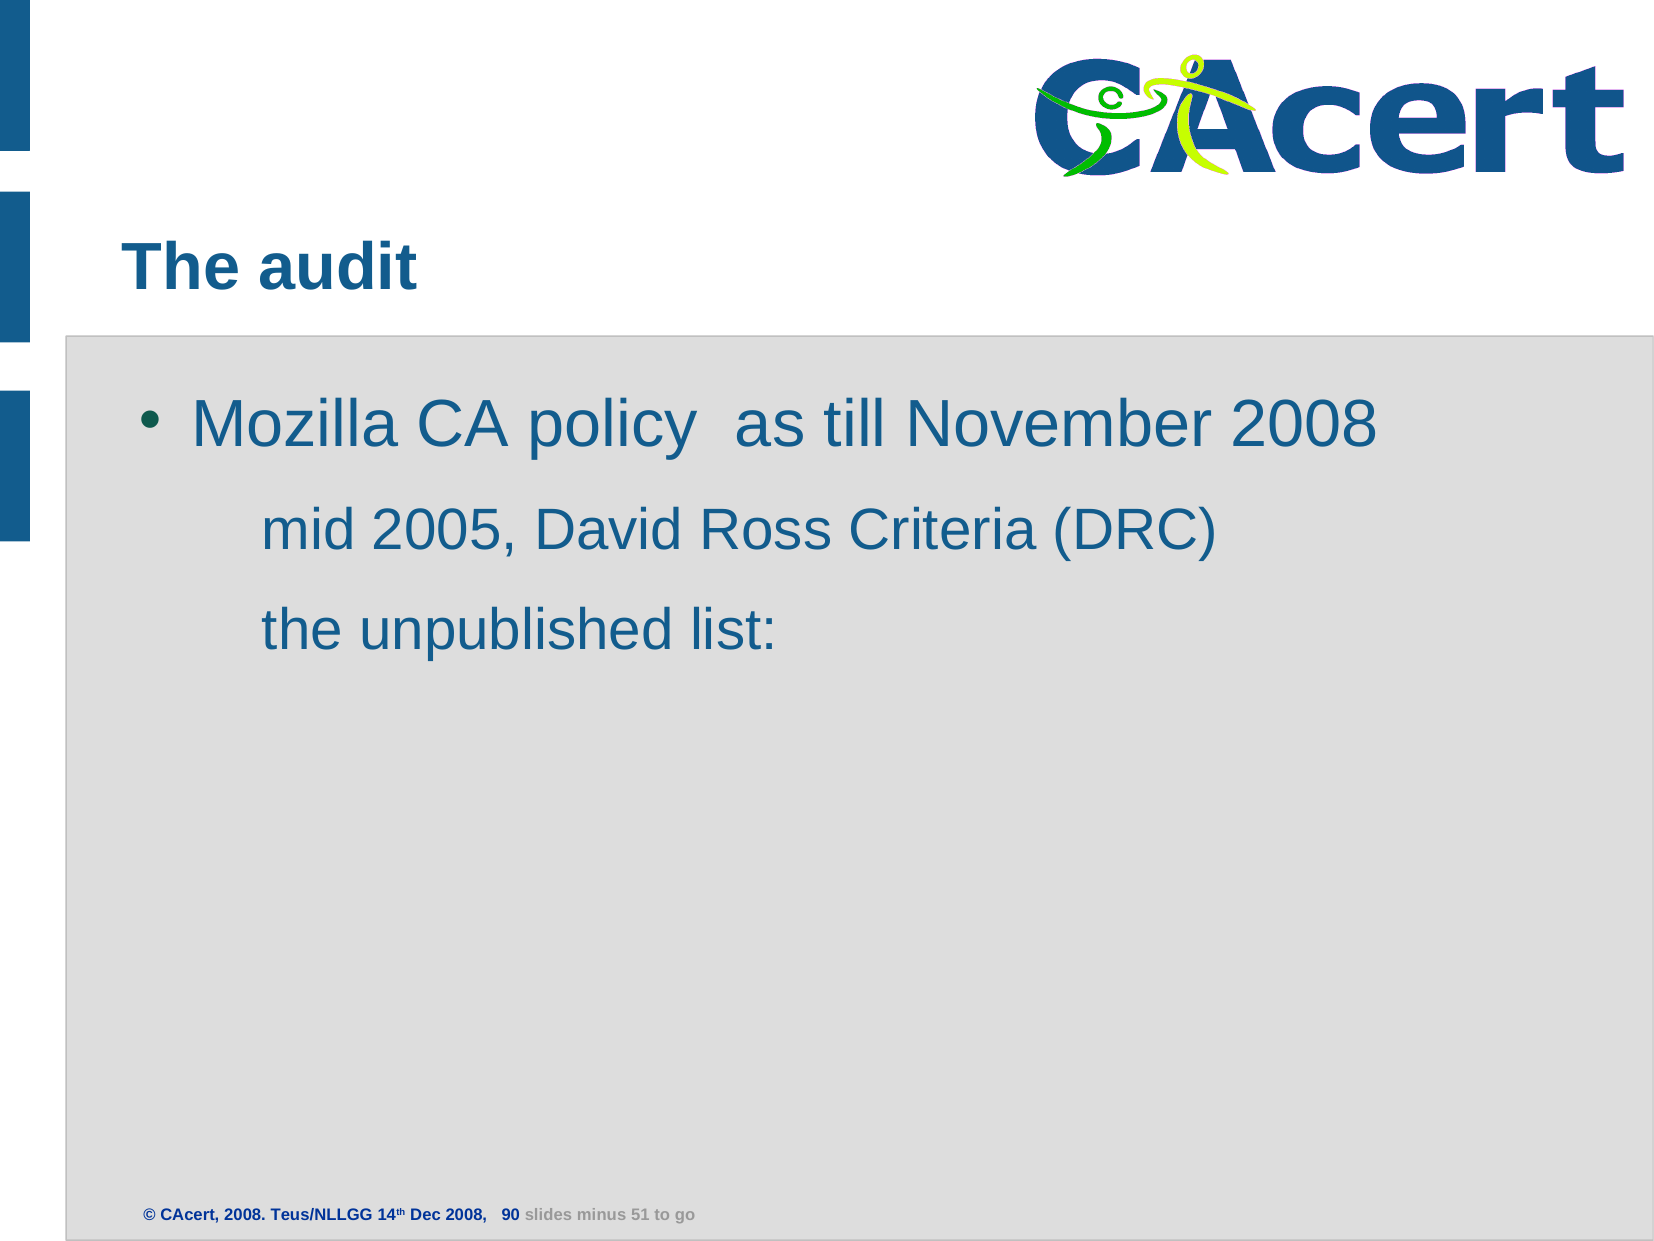

# The audit
Mozilla CA policy as till November 2008
mid 2005, David Ross Criteria (DRC)
the unpublished list: